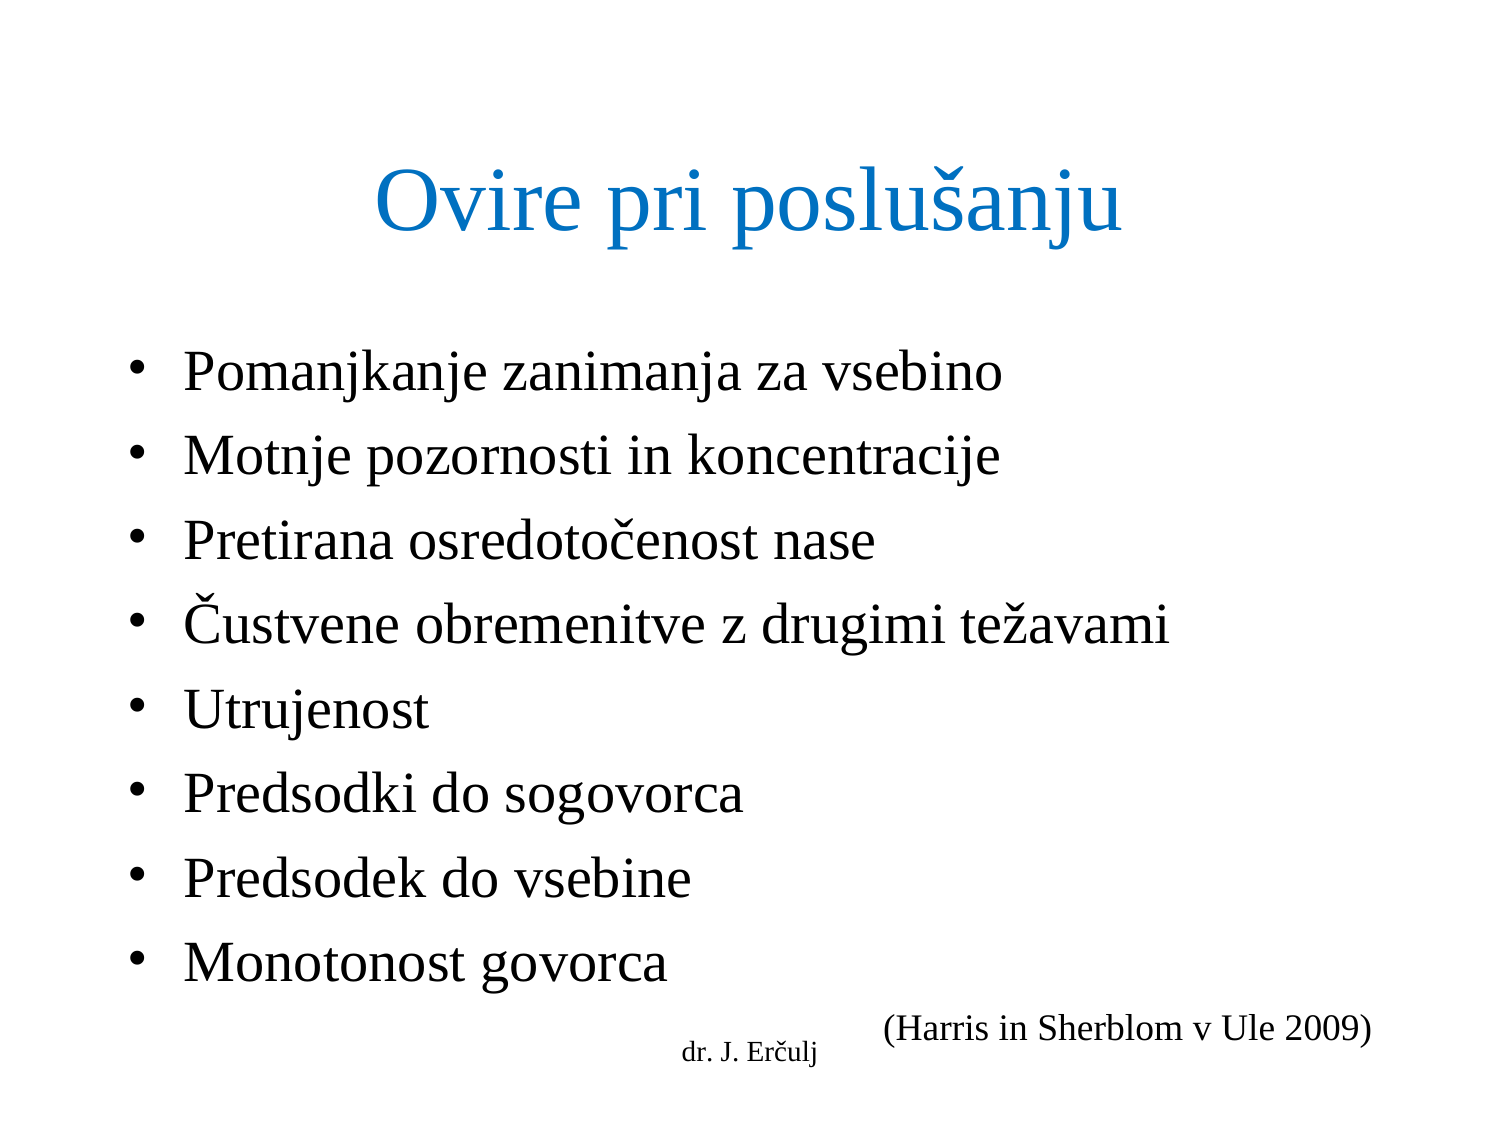

# Ovire pri poslušanju
Pomanjkanje zanimanja za vsebino
Motnje pozornosti in koncentracije
Pretirana osredotočenost nase
Čustvene obremenitve z drugimi težavami
Utrujenost
Predsodki do sogovorca
Predsodek do vsebine
Monotonost govorca
(Harris in Sherblom v Ule 2009)
dr. J. Erčulj